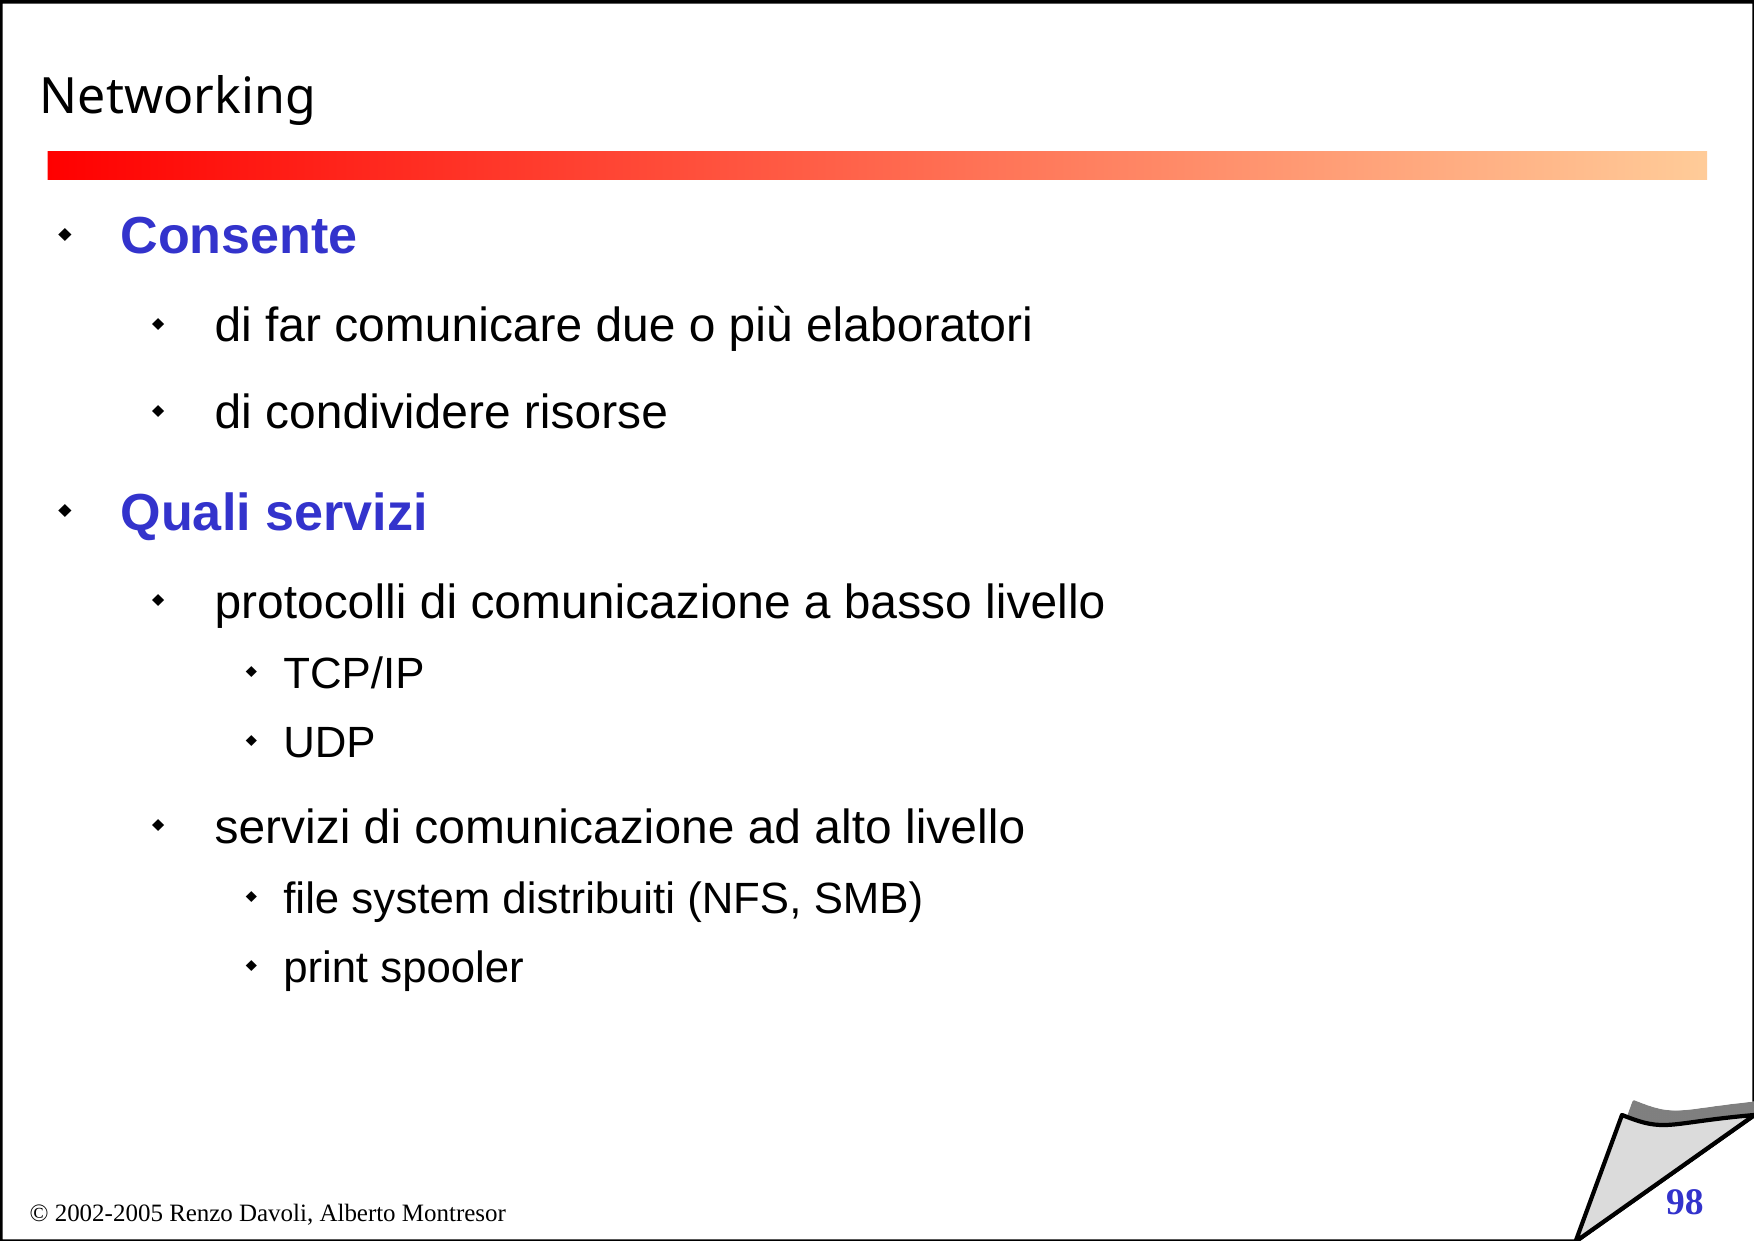

# Networking
Consente
di far comunicare due o più elaboratori
di condividere risorse
Quali servizi
protocolli di comunicazione a basso livello
TCP/IP
UDP
servizi di comunicazione ad alto livello
file system distribuiti (NFS, SMB)
print spooler